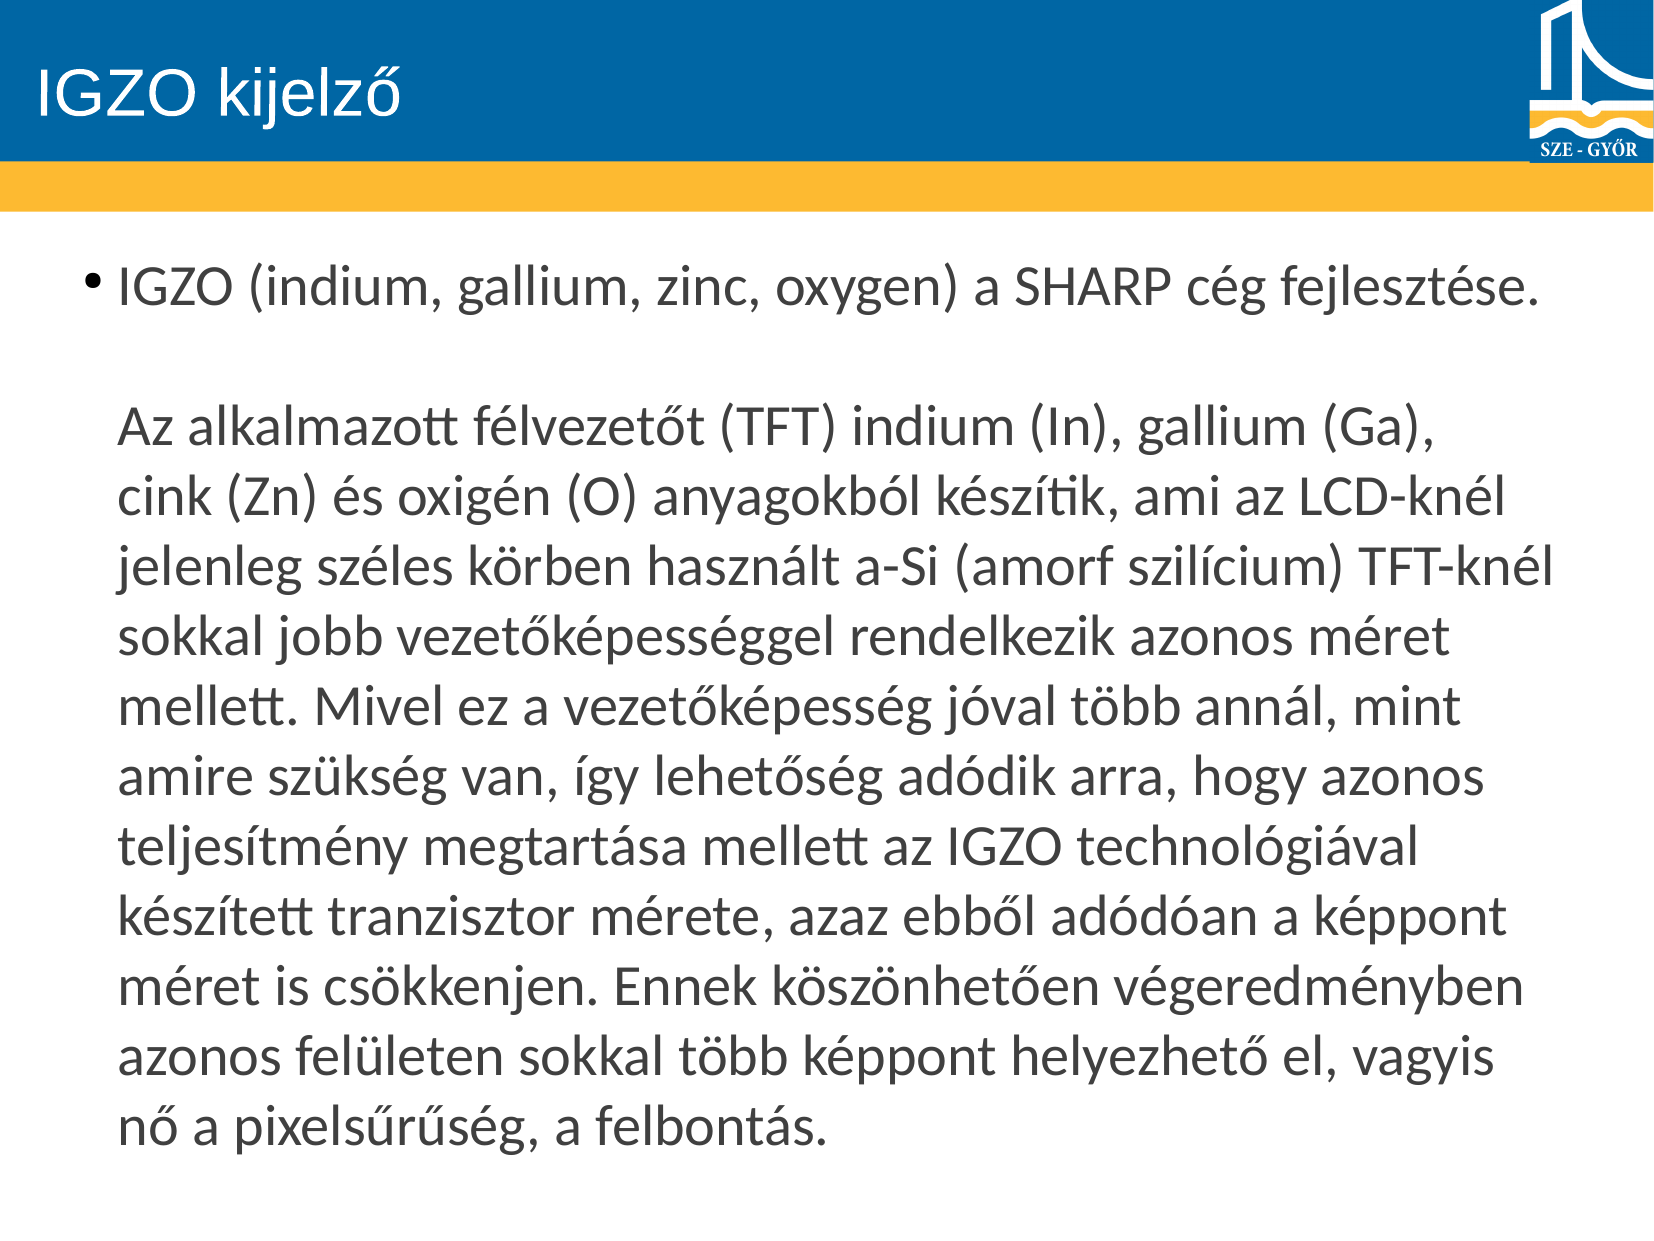

IGZO kijelző
IGZO (indium, gallium, zinc, oxygen) a SHARP cég fejlesztése.
Az alkalmazott félvezetőt (TFT) indium (In), gallium (Ga),
cink (Zn) és oxigén (O) anyagokból készítik, ami az LCD-knél jelenleg széles körben használt a-Si (amorf szilícium) TFT-knél sokkal jobb vezetőképességgel rendelkezik azonos méret mellett. Mivel ez a vezetőképesség jóval több annál, mint amire szükség van, így lehetőség adódik arra, hogy azonos teljesítmény megtartása mellett az IGZO technológiával készített tranzisztor mérete, azaz ebből adódóan a képpont méret is csökkenjen. Ennek köszönhetően végeredményben azonos felületen sokkal több képpont helyezhető el, vagyis
nő a pixelsűrűség, a felbontás.